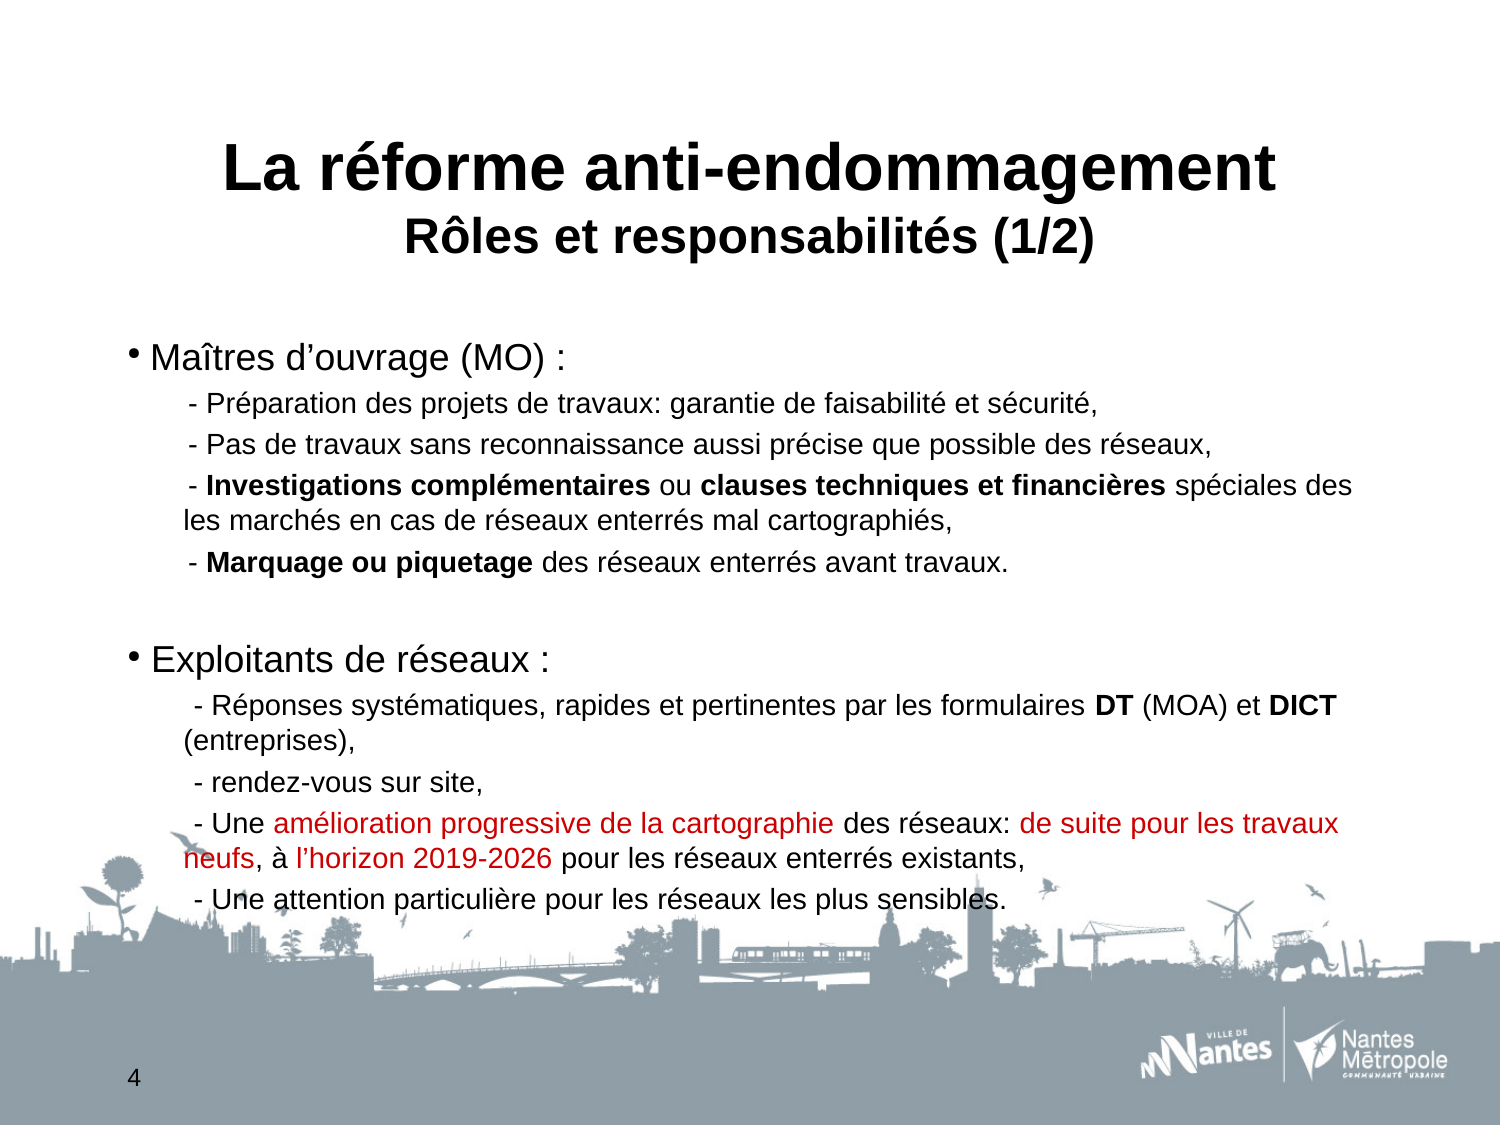

# La réforme anti-endommagement Rôles et responsabilités (1/2)
 Maîtres d’ouvrage (MO) :
- Préparation des projets de travaux: garantie de faisabilité et sécurité,
- Pas de travaux sans reconnaissance aussi précise que possible des réseaux,
- Investigations complémentaires ou clauses techniques et financières spéciales des les marchés en cas de réseaux enterrés mal cartographiés,
- Marquage ou piquetage des réseaux enterrés avant travaux.
 Exploitants de réseaux :
- Réponses systématiques, rapides et pertinentes par les formulaires DT (MOA) et DICT (entreprises),
- rendez-vous sur site,
- Une amélioration progressive de la cartographie des réseaux: de suite pour les travaux neufs, à l’horizon 2019-2026 pour les réseaux enterrés existants,
- Une attention particulière pour les réseaux les plus sensibles.
4